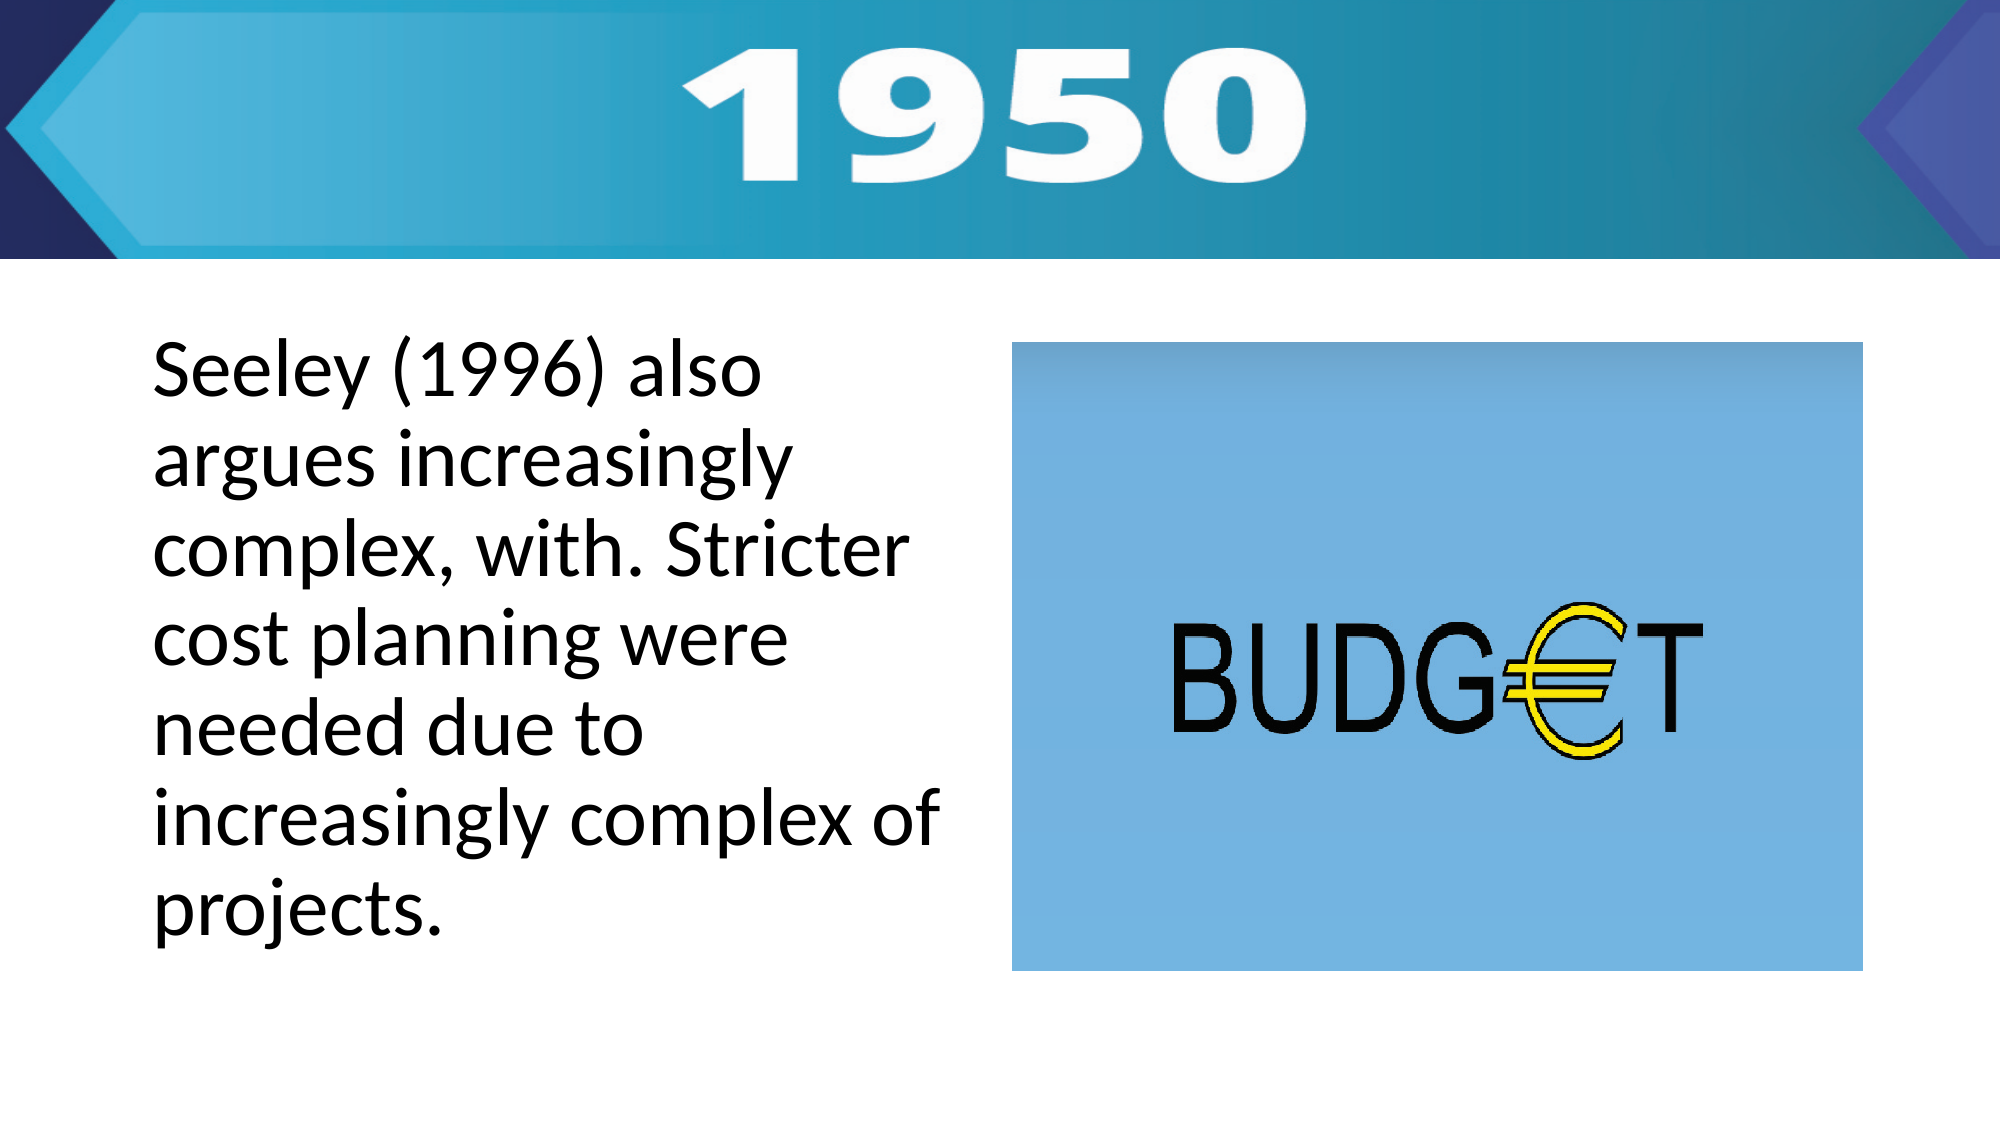

# Seeley (1996) also argues increasingly complex, with. Stricter cost planning were needed due to increasingly complex of projects.